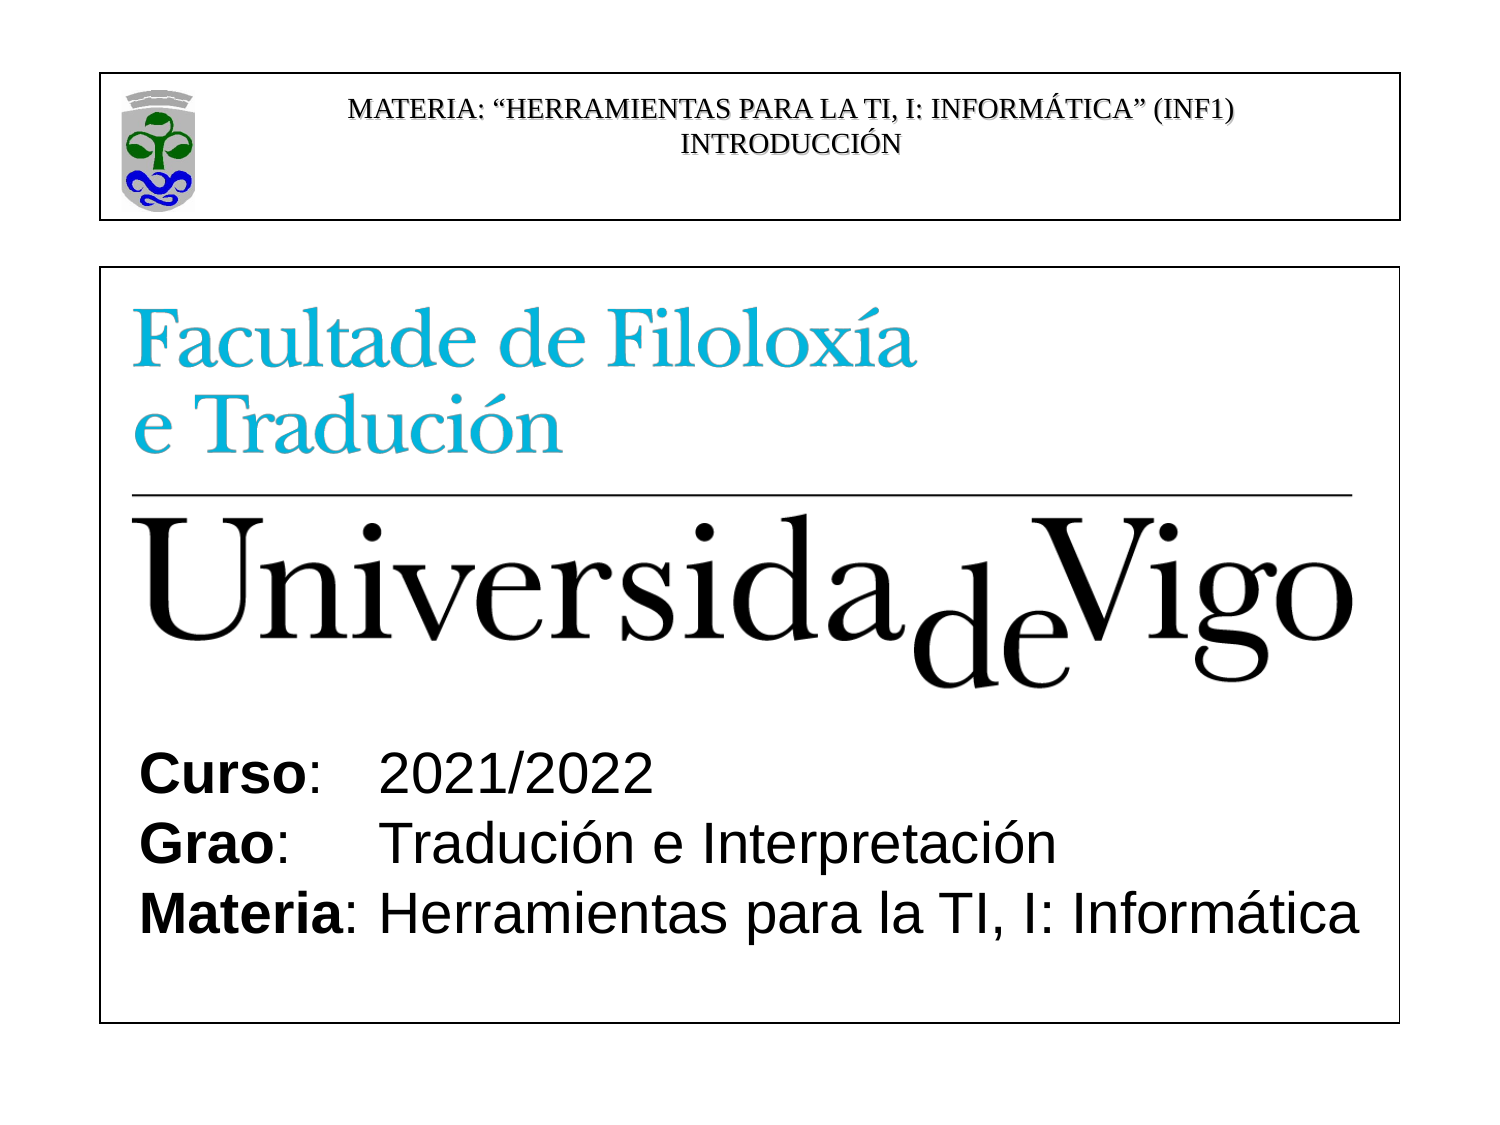

MATERIA: “HERRAMIENTAS PARA LA TI, I: INFORMÁTICA” (INF1)
INTRODUCCIÓN
Curso:	2021/2022
Grao:	Tradución e Interpretación
Materia:	Herramientas para la TI, I: Informática